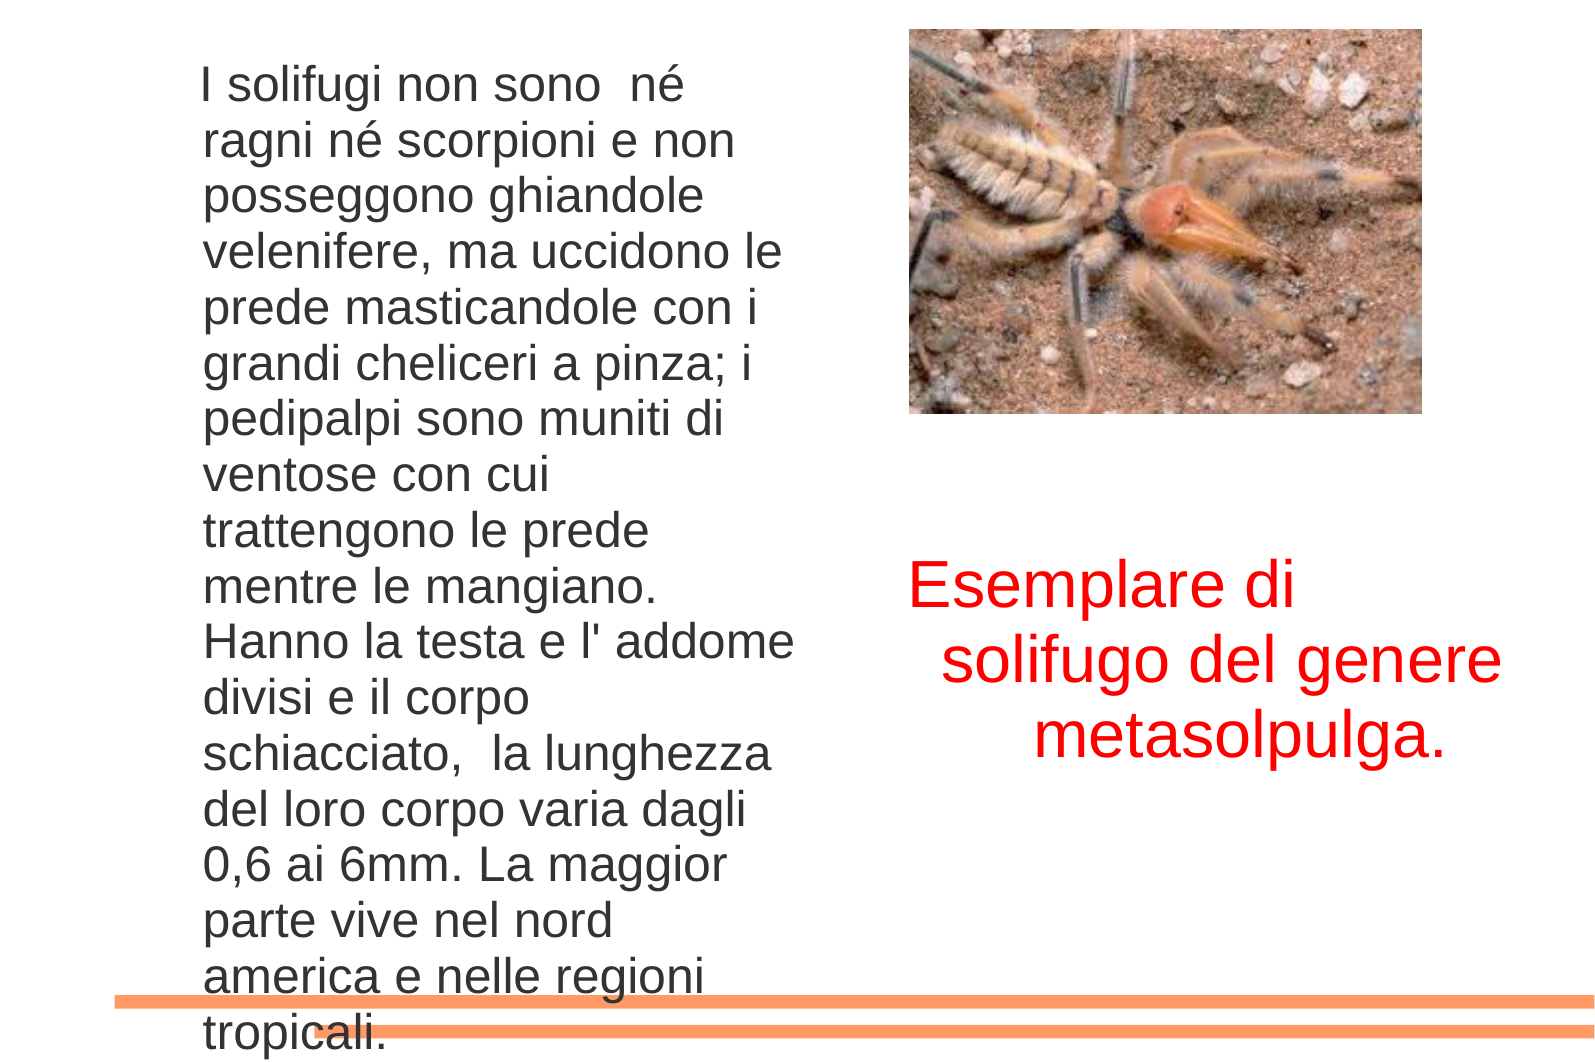

#
 I solifugi non sono né ragni né scorpioni e non posseggono ghiandole velenifere, ma uccidono le prede masticandole con i grandi cheliceri a pinza; i pedipalpi sono muniti di ventose con cui trattengono le prede mentre le mangiano. Hanno la testa e l' addome divisi e il corpo schiacciato, la lunghezza del loro corpo varia dagli 0,6 ai 6mm. La maggior parte vive nel nord america e nelle regioni tropicali.
Esemplare di solifugo del genere metasolpulga.